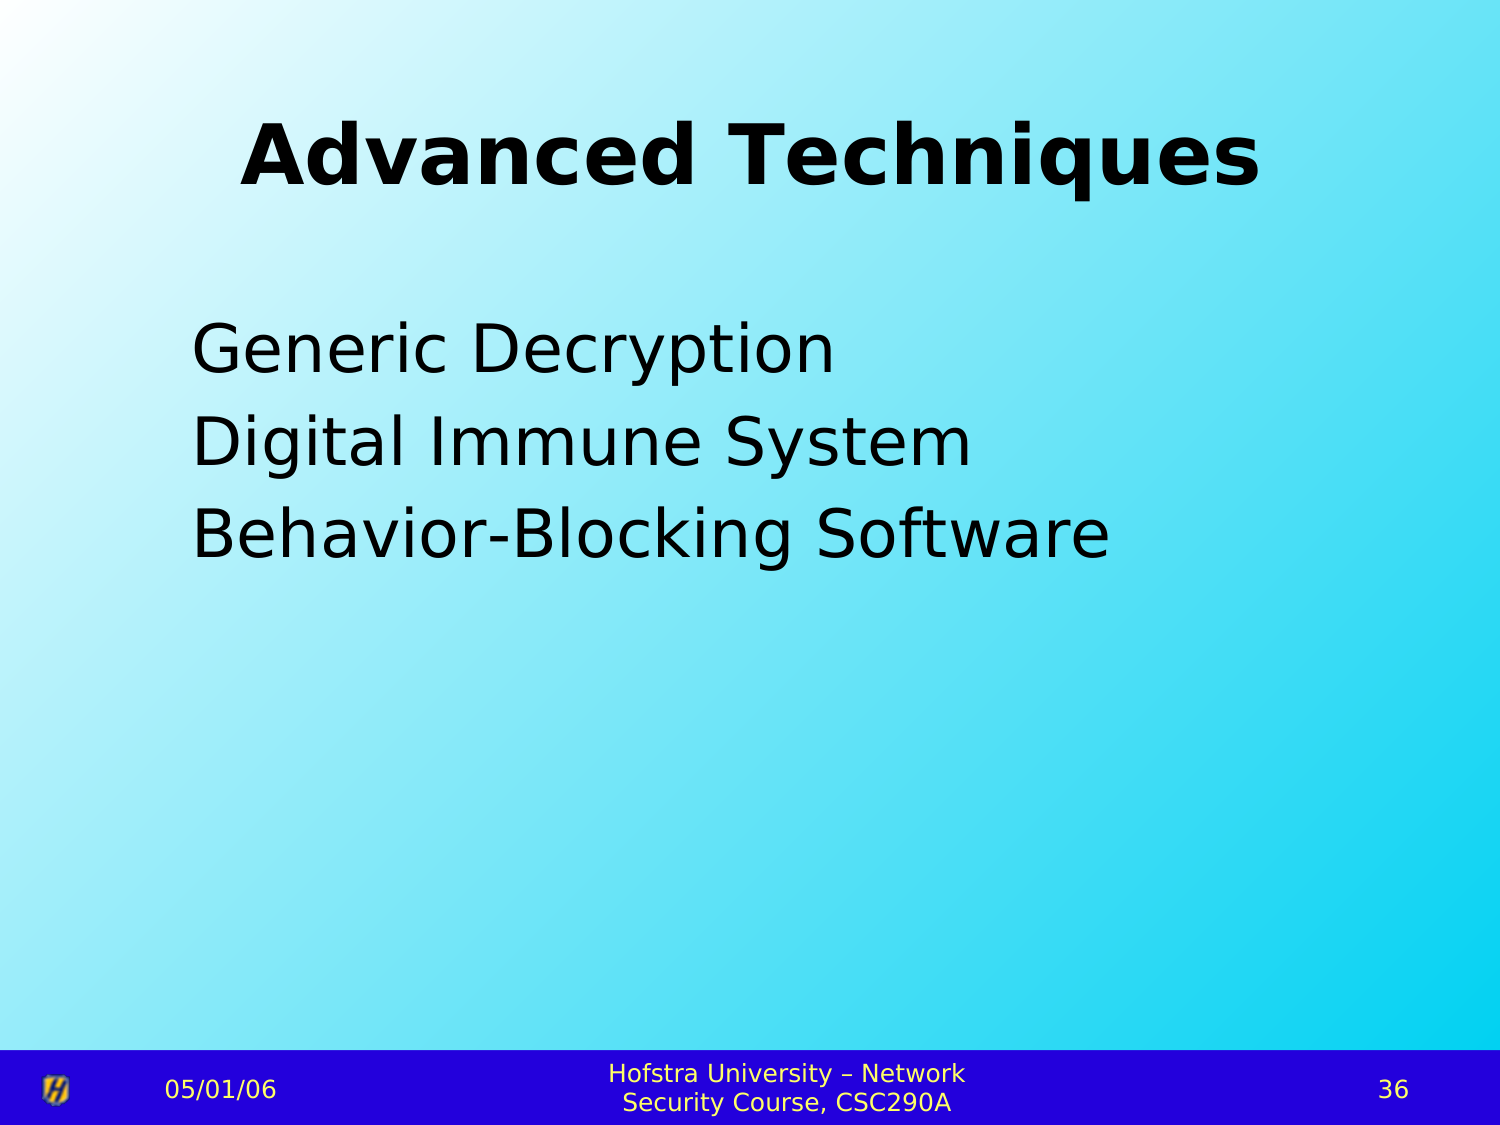

# Advanced Techniques
Generic Decryption
Digital Immune System
Behavior-Blocking Software
36